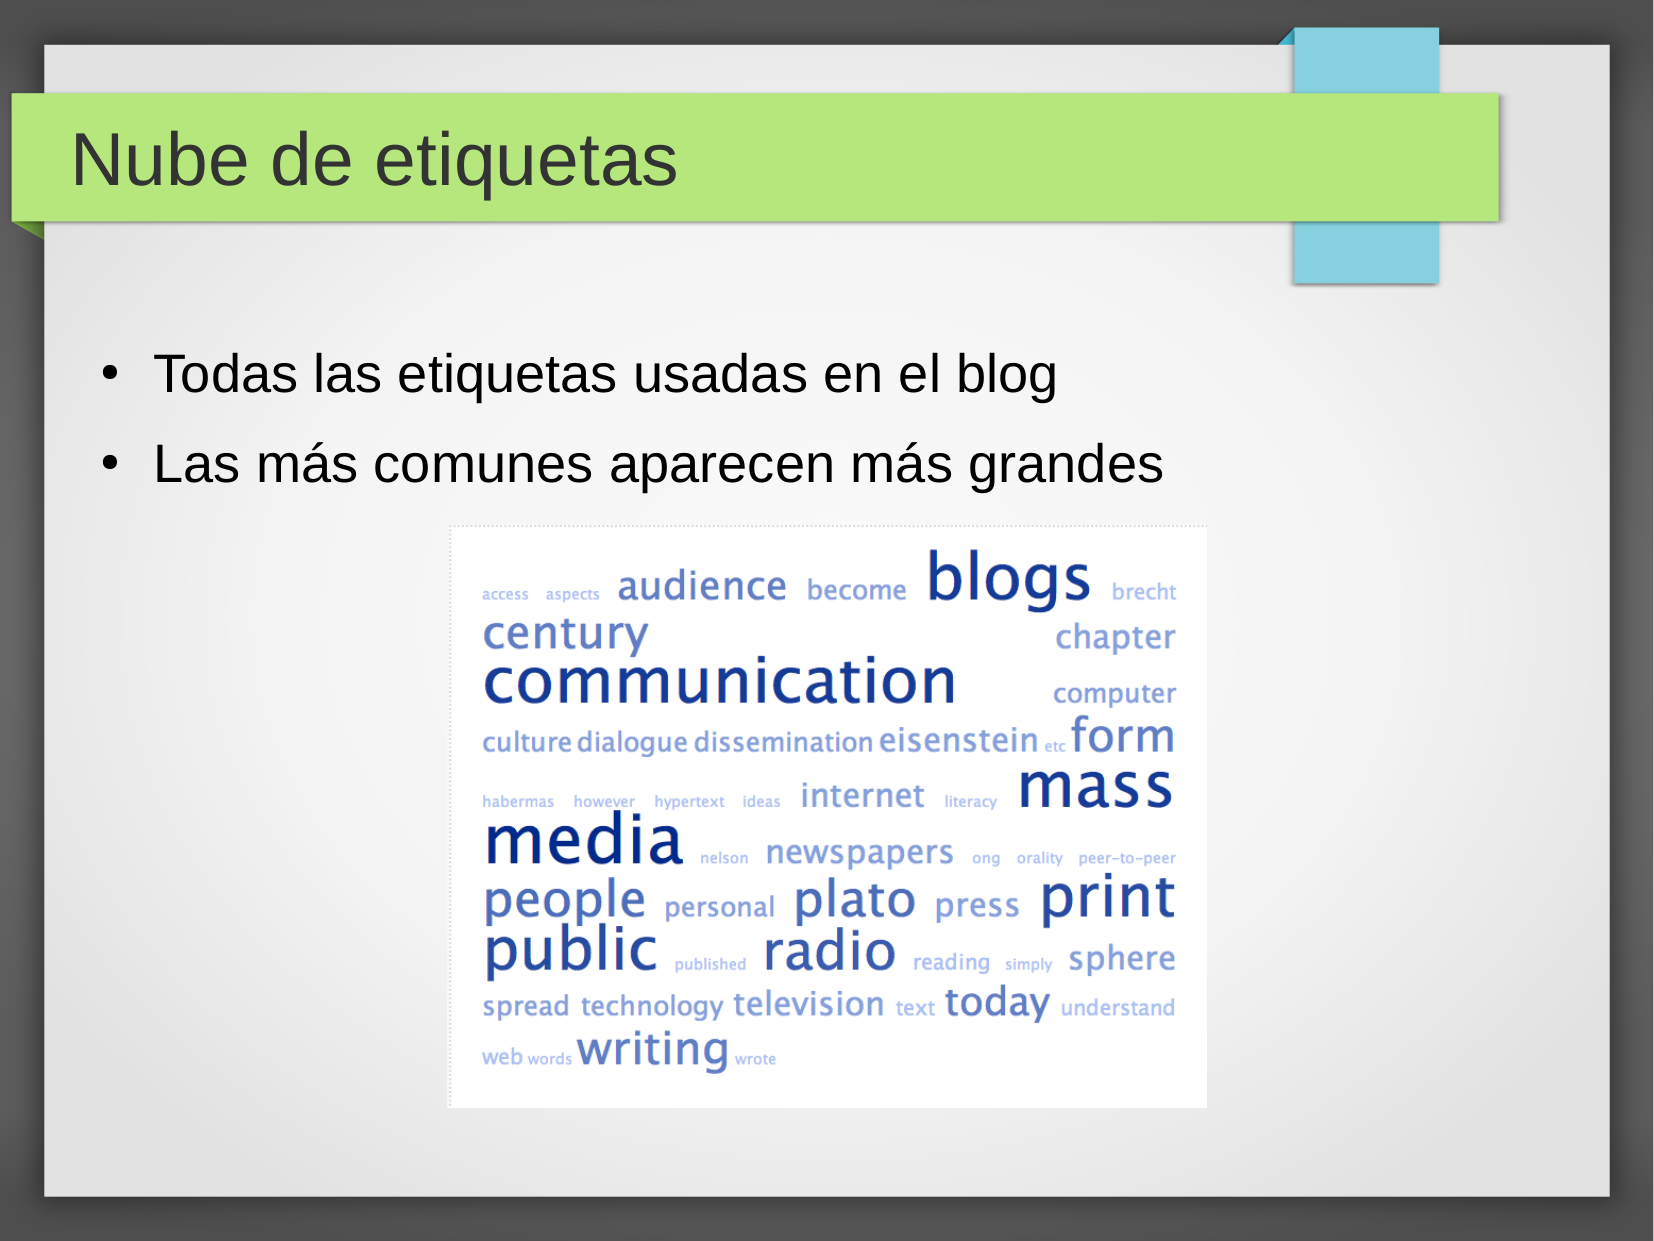

# Nube de etiquetas
Todas las etiquetas usadas en el blog
Las más comunes aparecen más grandes